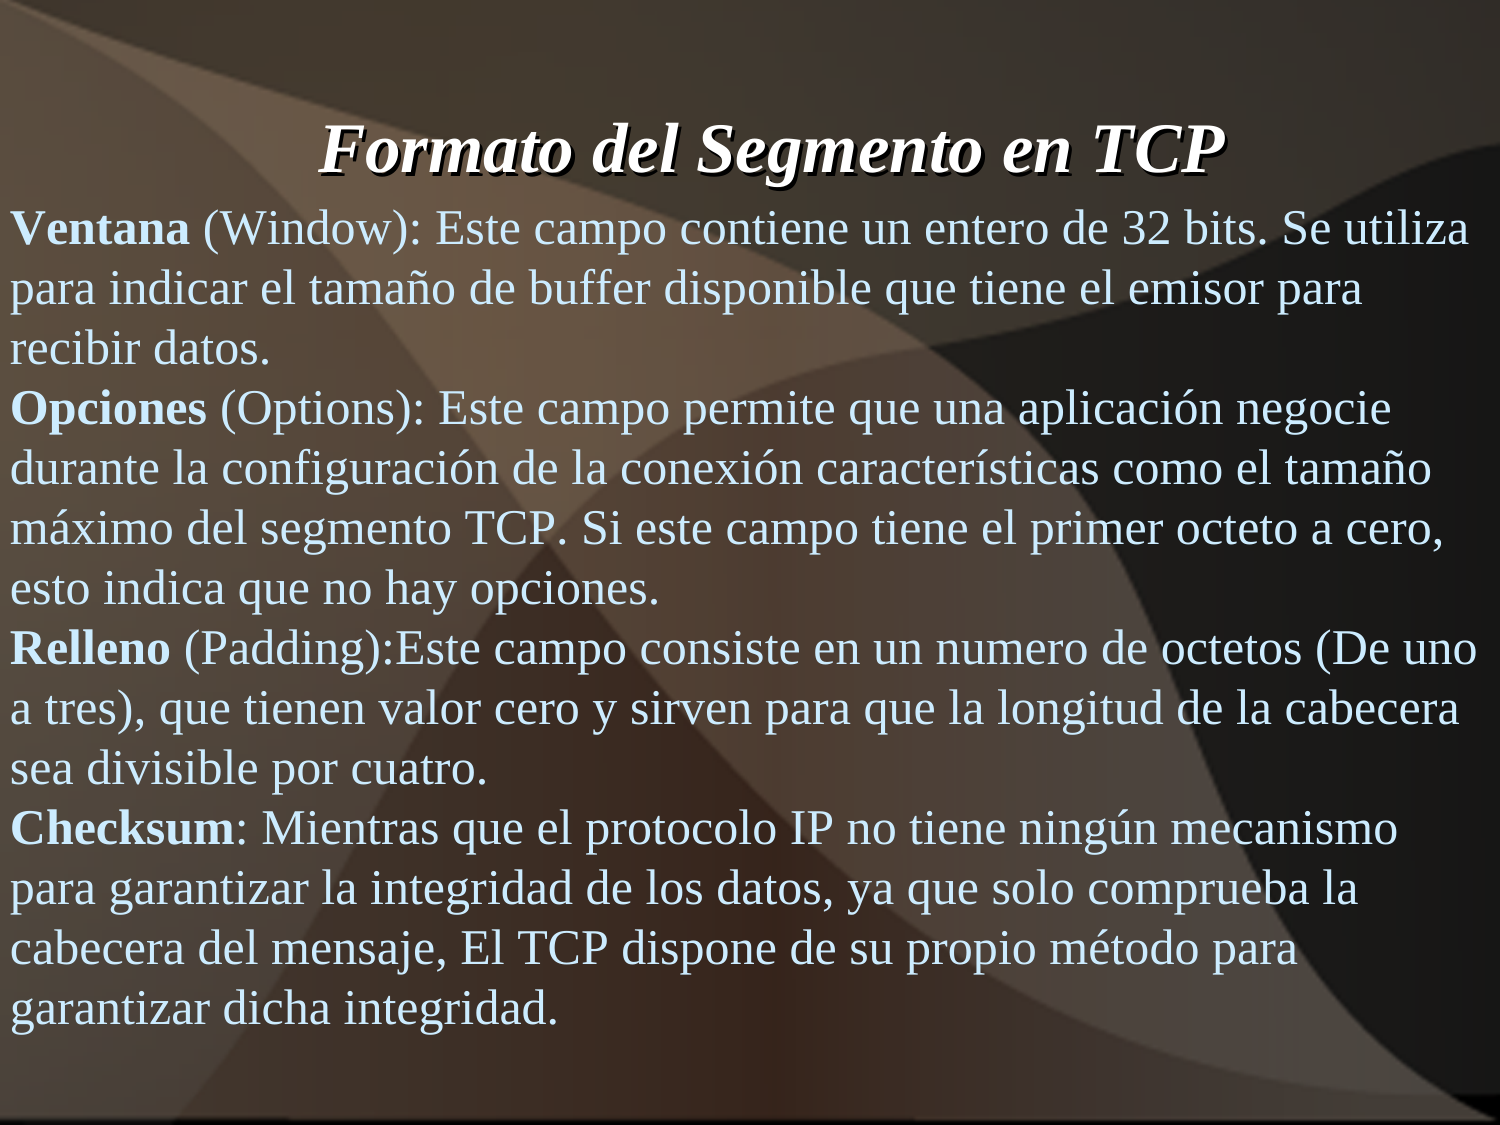

Formato del Segmento en TCP
Ventana (Window): Este campo contiene un entero de 32 bits. Se utiliza para indicar el tamaño de buffer disponible que tiene el emisor para recibir datos.
Opciones (Options): Este campo permite que una aplicación negocie durante la configuración de la conexión características como el tamaño máximo del segmento TCP. Si este campo tiene el primer octeto a cero, esto indica que no hay opciones.
Relleno (Padding):Este campo consiste en un numero de octetos (De uno a tres), que tienen valor cero y sirven para que la longitud de la cabecera sea divisible por cuatro.
Checksum: Mientras que el protocolo IP no tiene ningún mecanismo para garantizar la integridad de los datos, ya que solo comprueba la cabecera del mensaje, El TCP dispone de su propio método para garantizar dicha integridad.